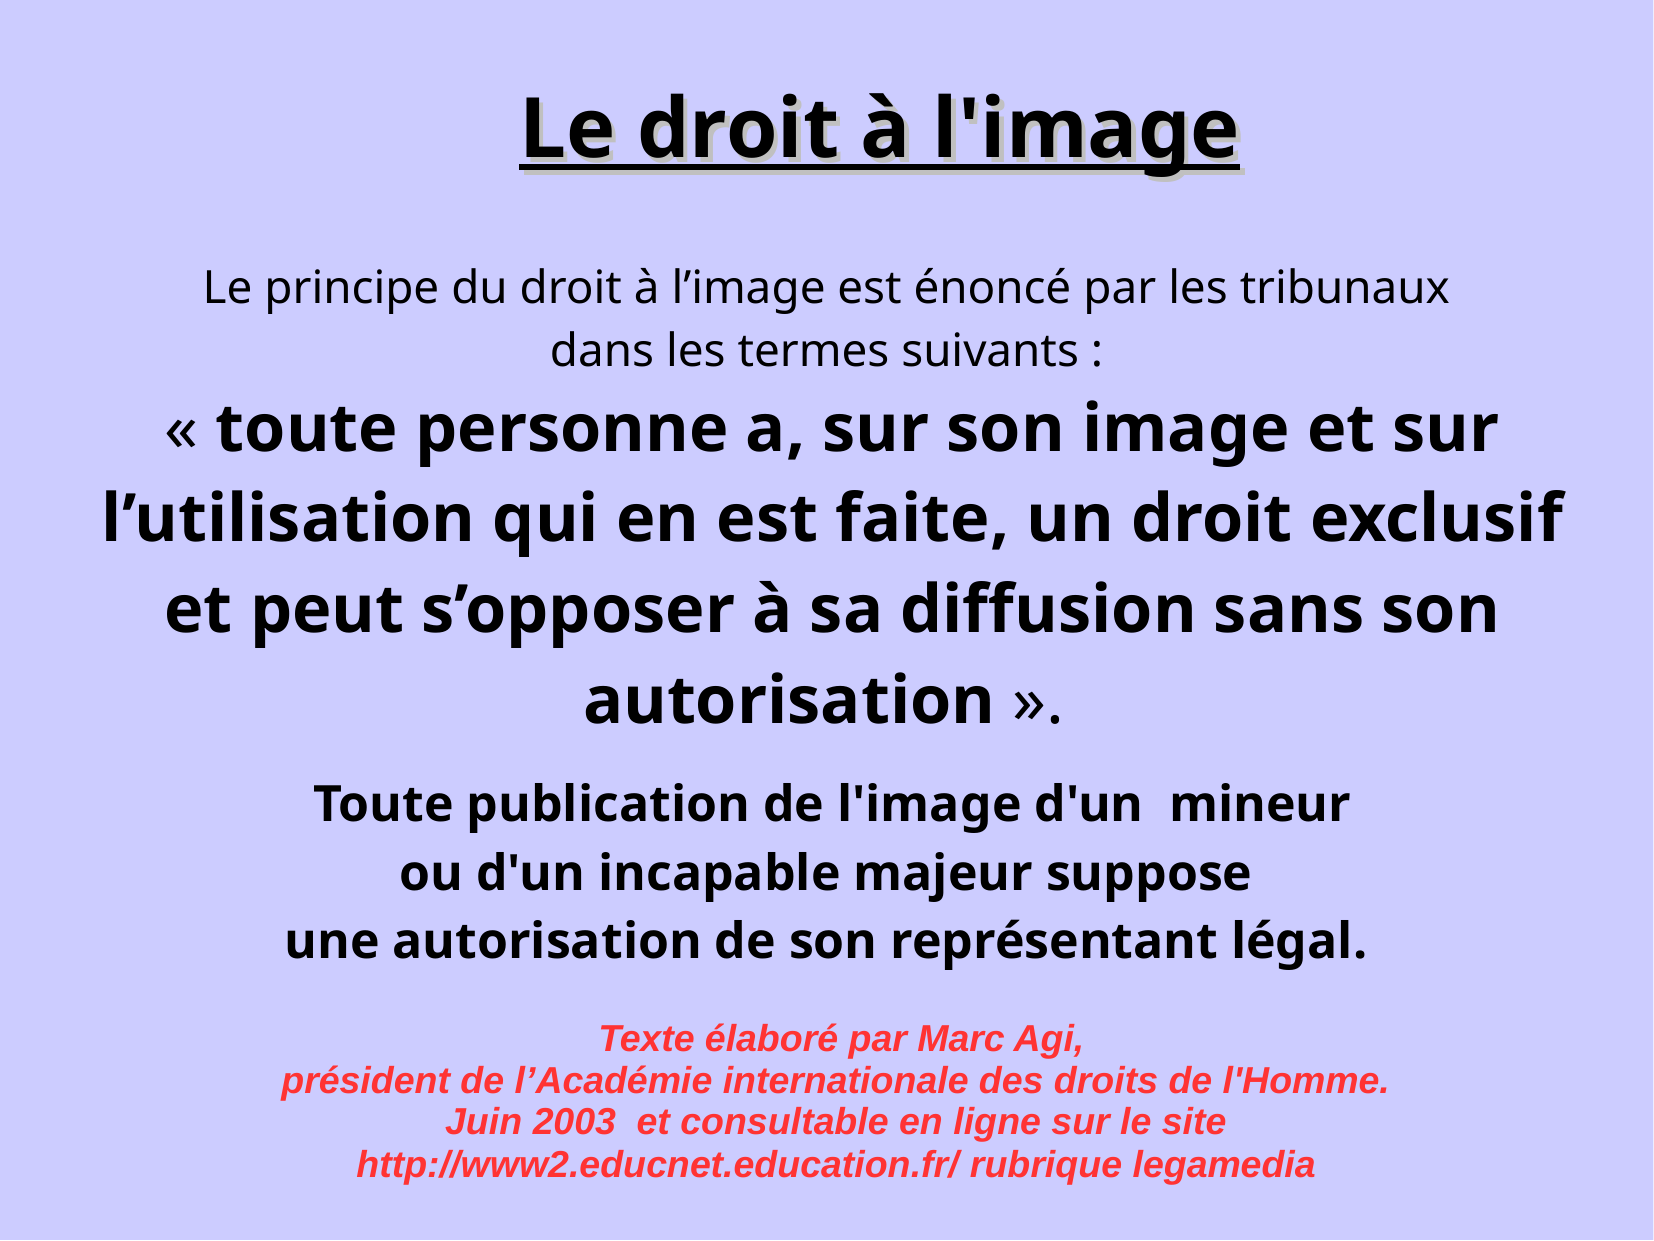

# Le droit à l'image
Le principe du droit à l’image est énoncé par les tribunaux
dans les termes suivants :
« toute personne a, sur son image et sur l’utilisation qui en est faite, un droit exclusif et peut s’opposer à sa diffusion sans son autorisation ».
 Toute publication de l'image d'un mineur
ou d'un incapable majeur suppose
une autorisation de son représentant légal.
Texte élaboré par Marc Agi,
président de l’Académie internationale des droits de l'Homme.
Juin 2003 et consultable en ligne sur le site
http://www2.educnet.education.fr/ rubrique legamedia